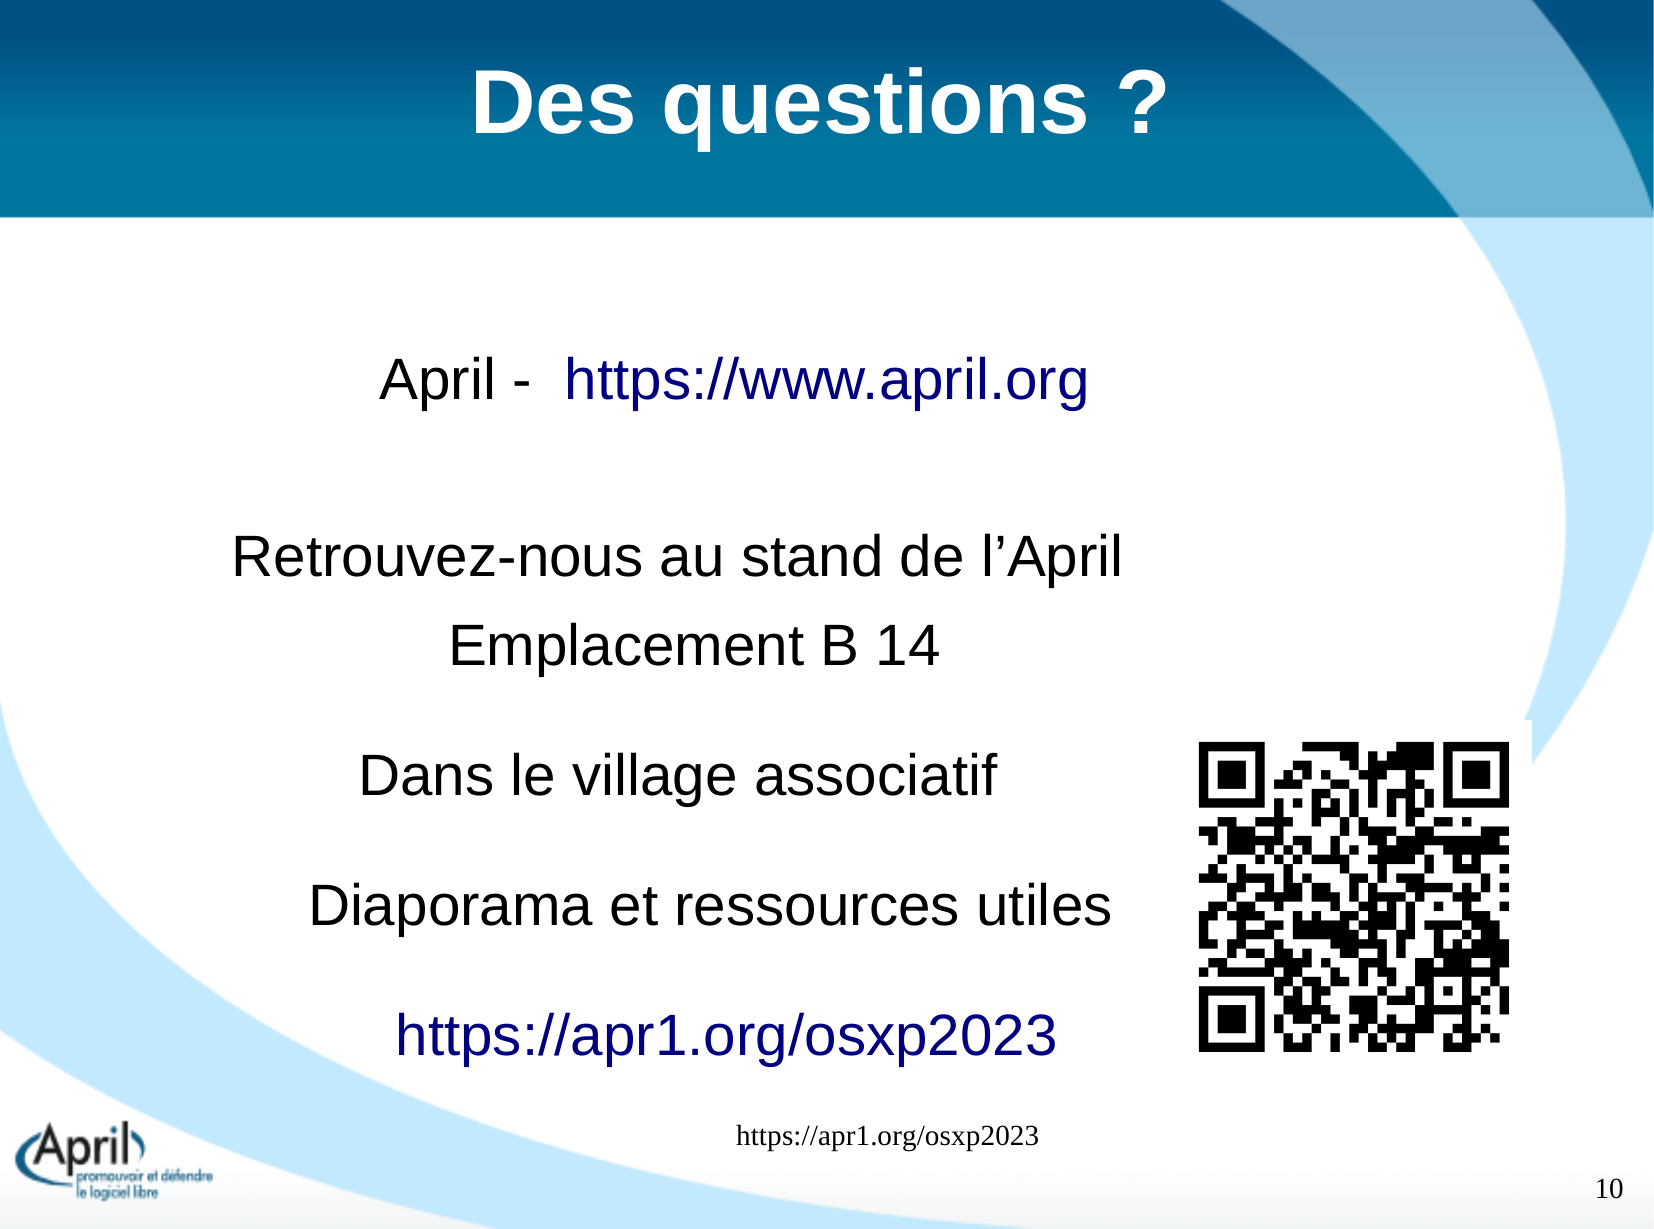

# Des questions ?
April - https://www.april.org
Retrouvez-nous au stand de l’April
Emplacement B 14
Dans le village associatif
Diaporama et ressources utiles
https://apr1.org/osxp2023
https://apr1.org/osxp2023
10